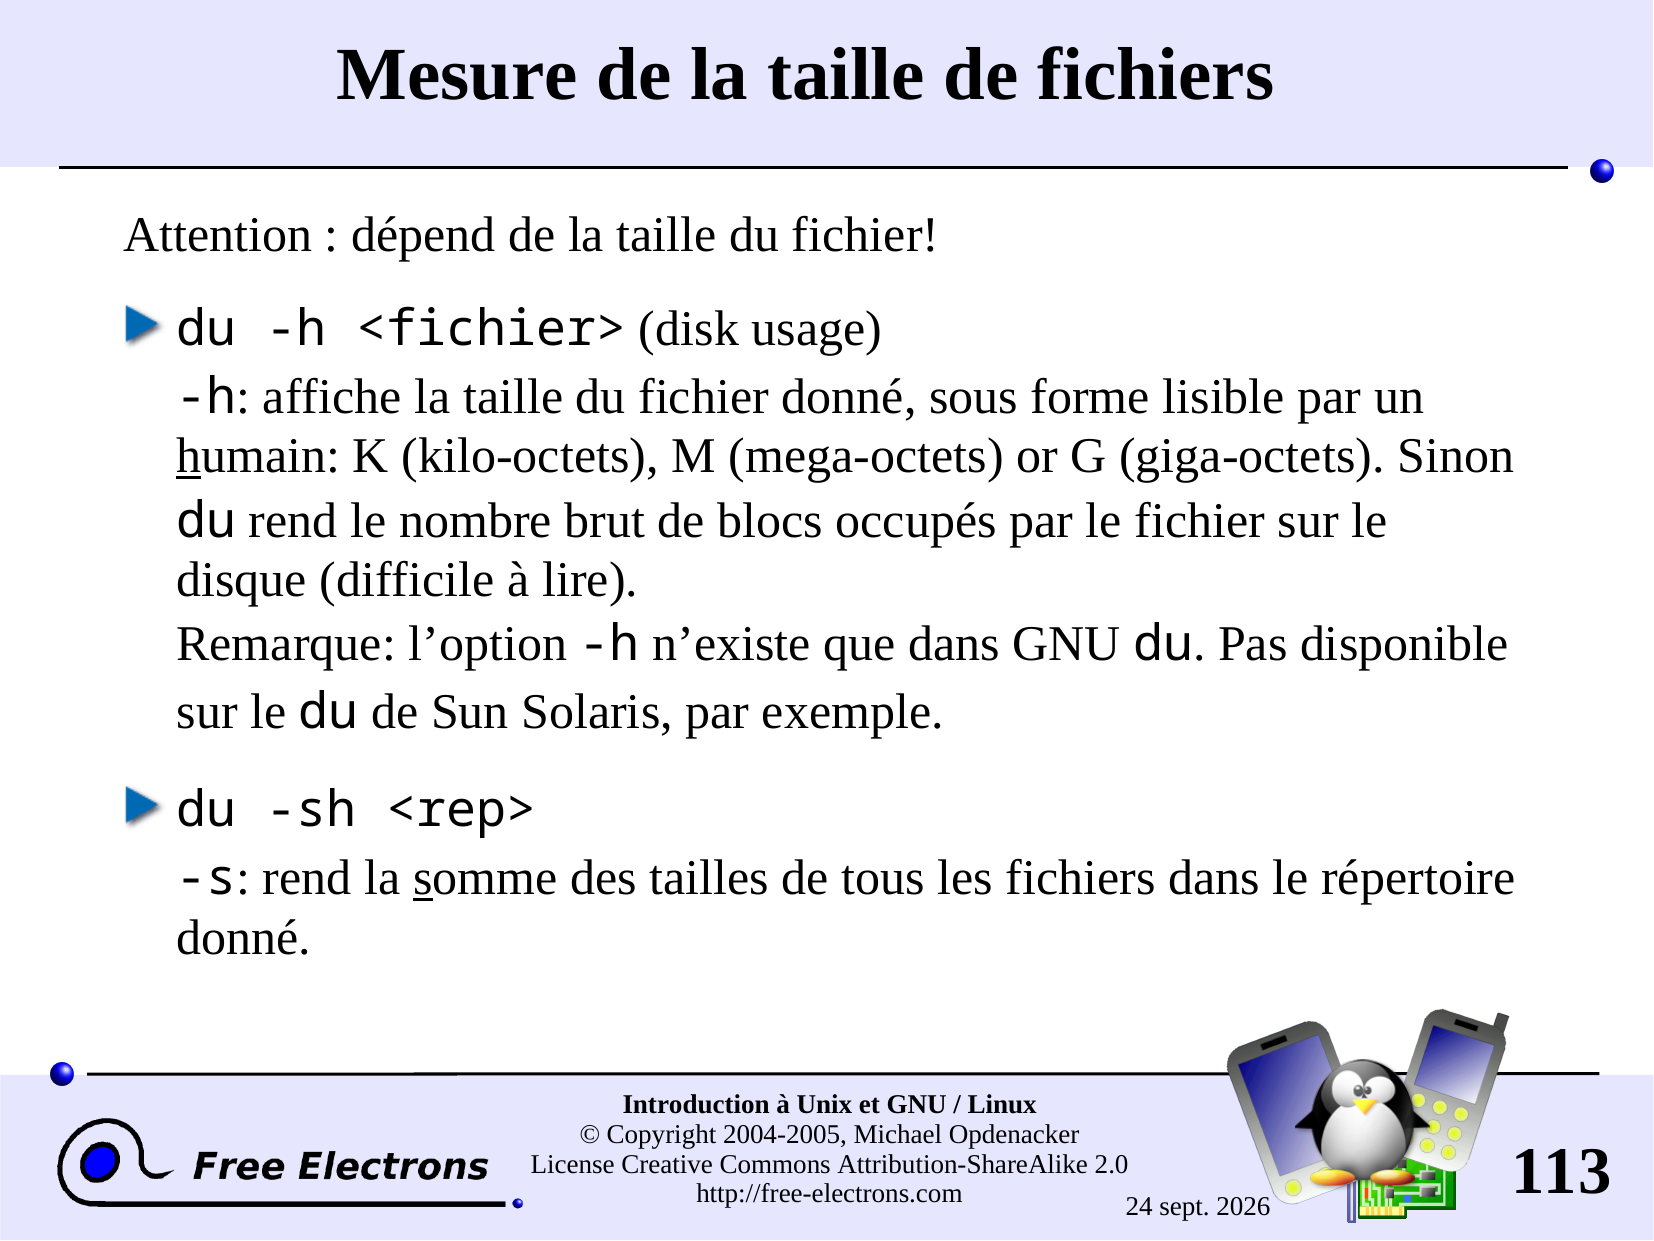

# Mesure de la taille de fichiers
Attention : dépend de la taille du fichier!
du -h <fichier> (disk usage)
-h: affiche la taille du fichier donné, sous forme lisible par un humain: K (kilo-octets), M (mega-octets) or G (giga-octets). Sinon du rend le nombre brut de blocs occupés par le fichier sur le disque (difficile à lire).
Remarque: l’option -h n’existe que dans GNU du. Pas disponible sur le du de Sun Solaris, par exemple.
du -sh <rep>
-s: rend la somme des tailles de tous les fichiers dans le répertoire donné.